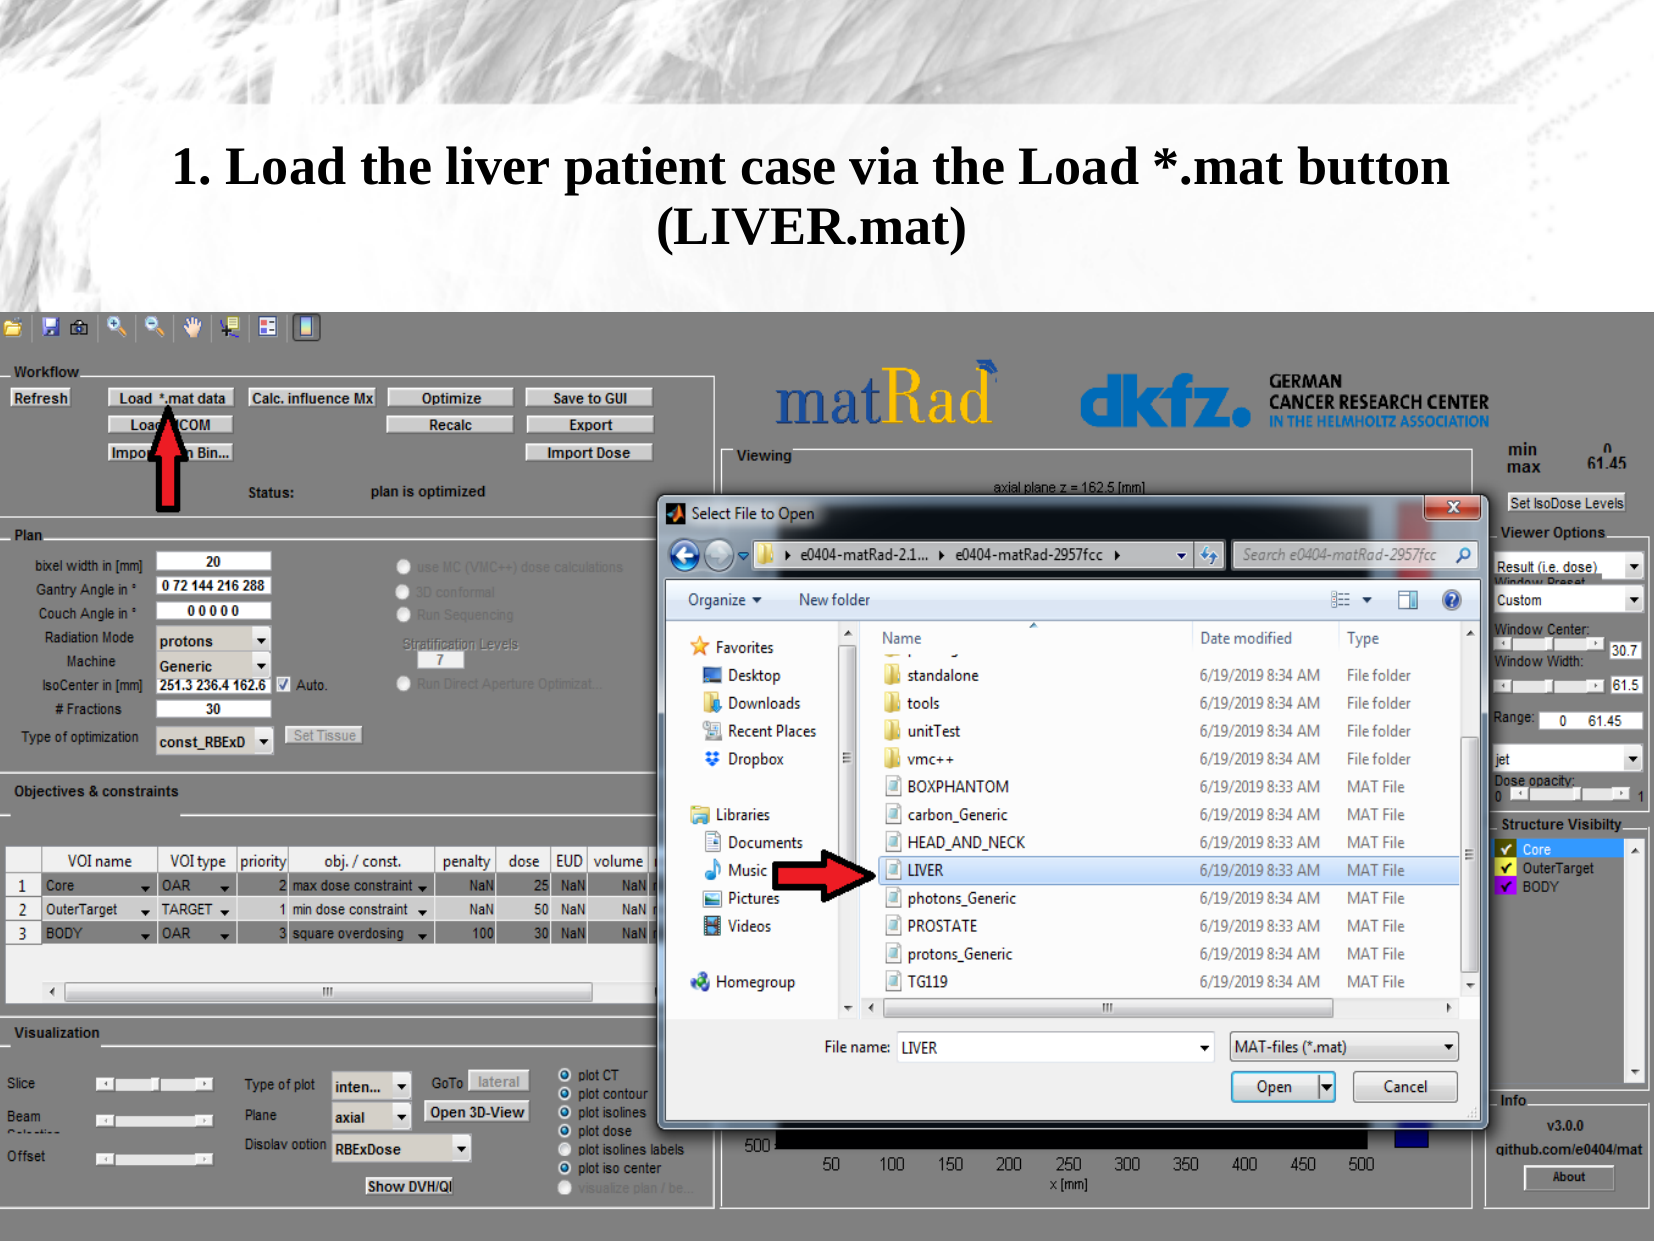

# 1. Load the liver patient case via the Load *.mat button (LIVER.mat)